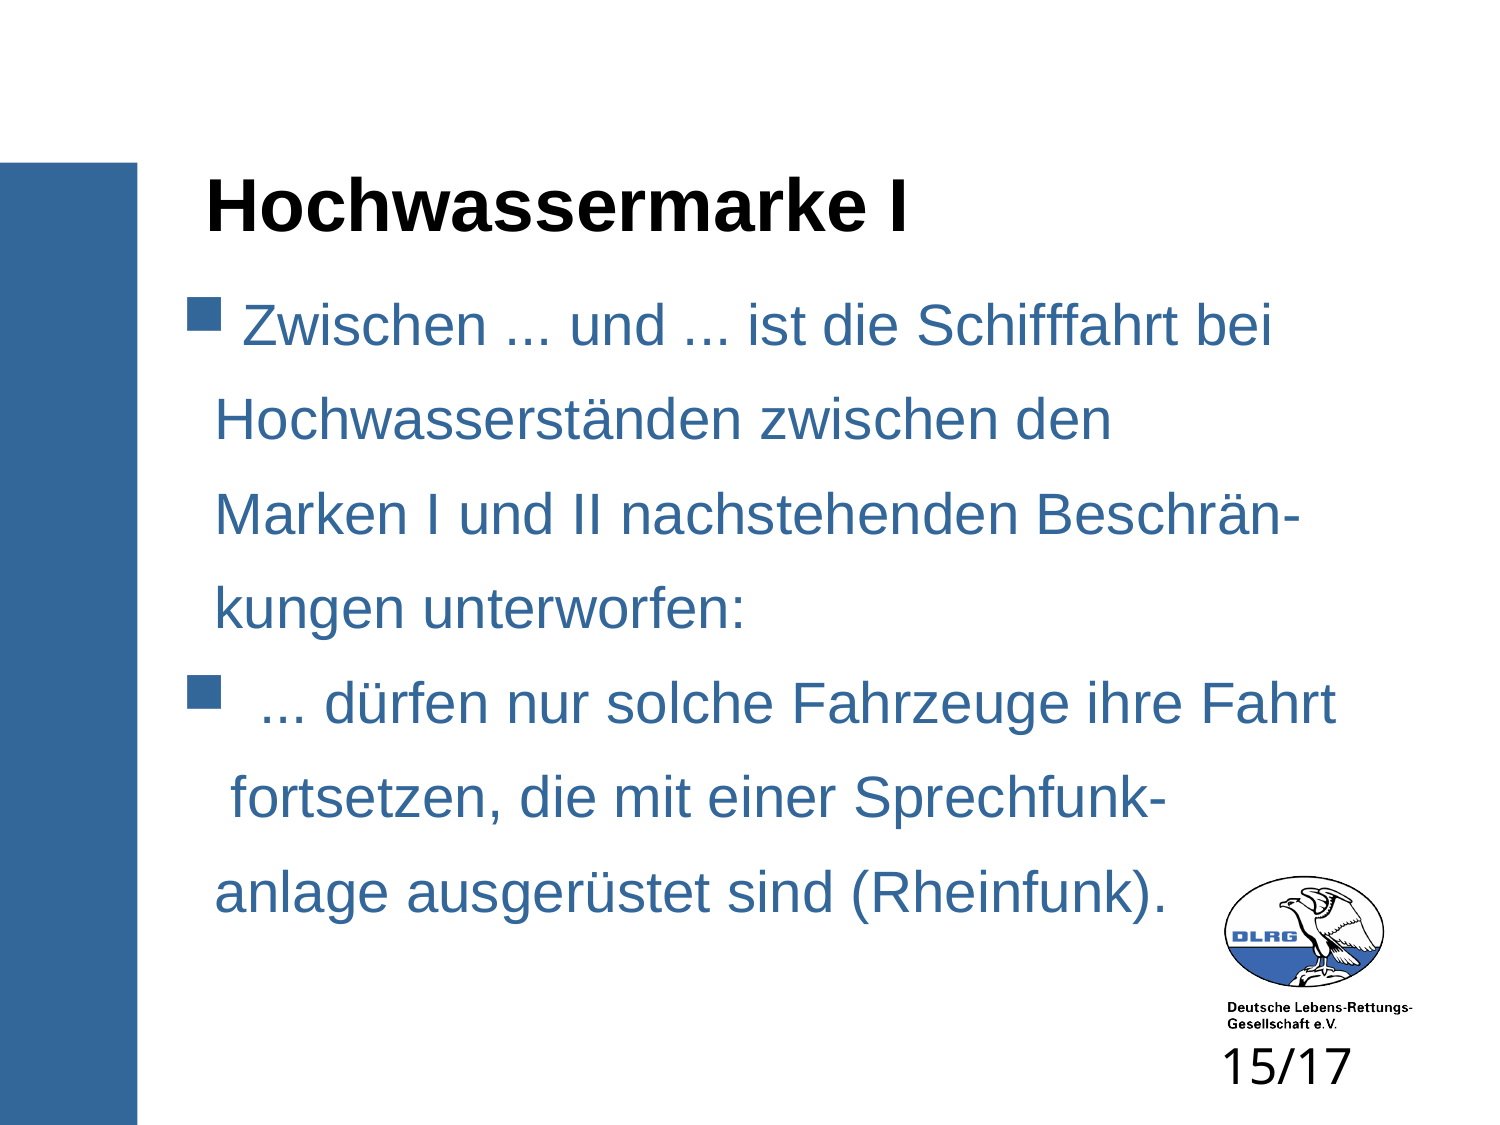

Hochwassermarke I
 Zwischen ... und ... ist die Schifffahrt bei Hochwasserständen zwischen den Marken I und II nachstehenden Beschrän- kungen unterworfen:
 ... dürfen nur solche Fahrzeuge ihre Fahrt fortsetzen, die mit einer Sprechfunk- anlage ausgerüstet sind (Rheinfunk).